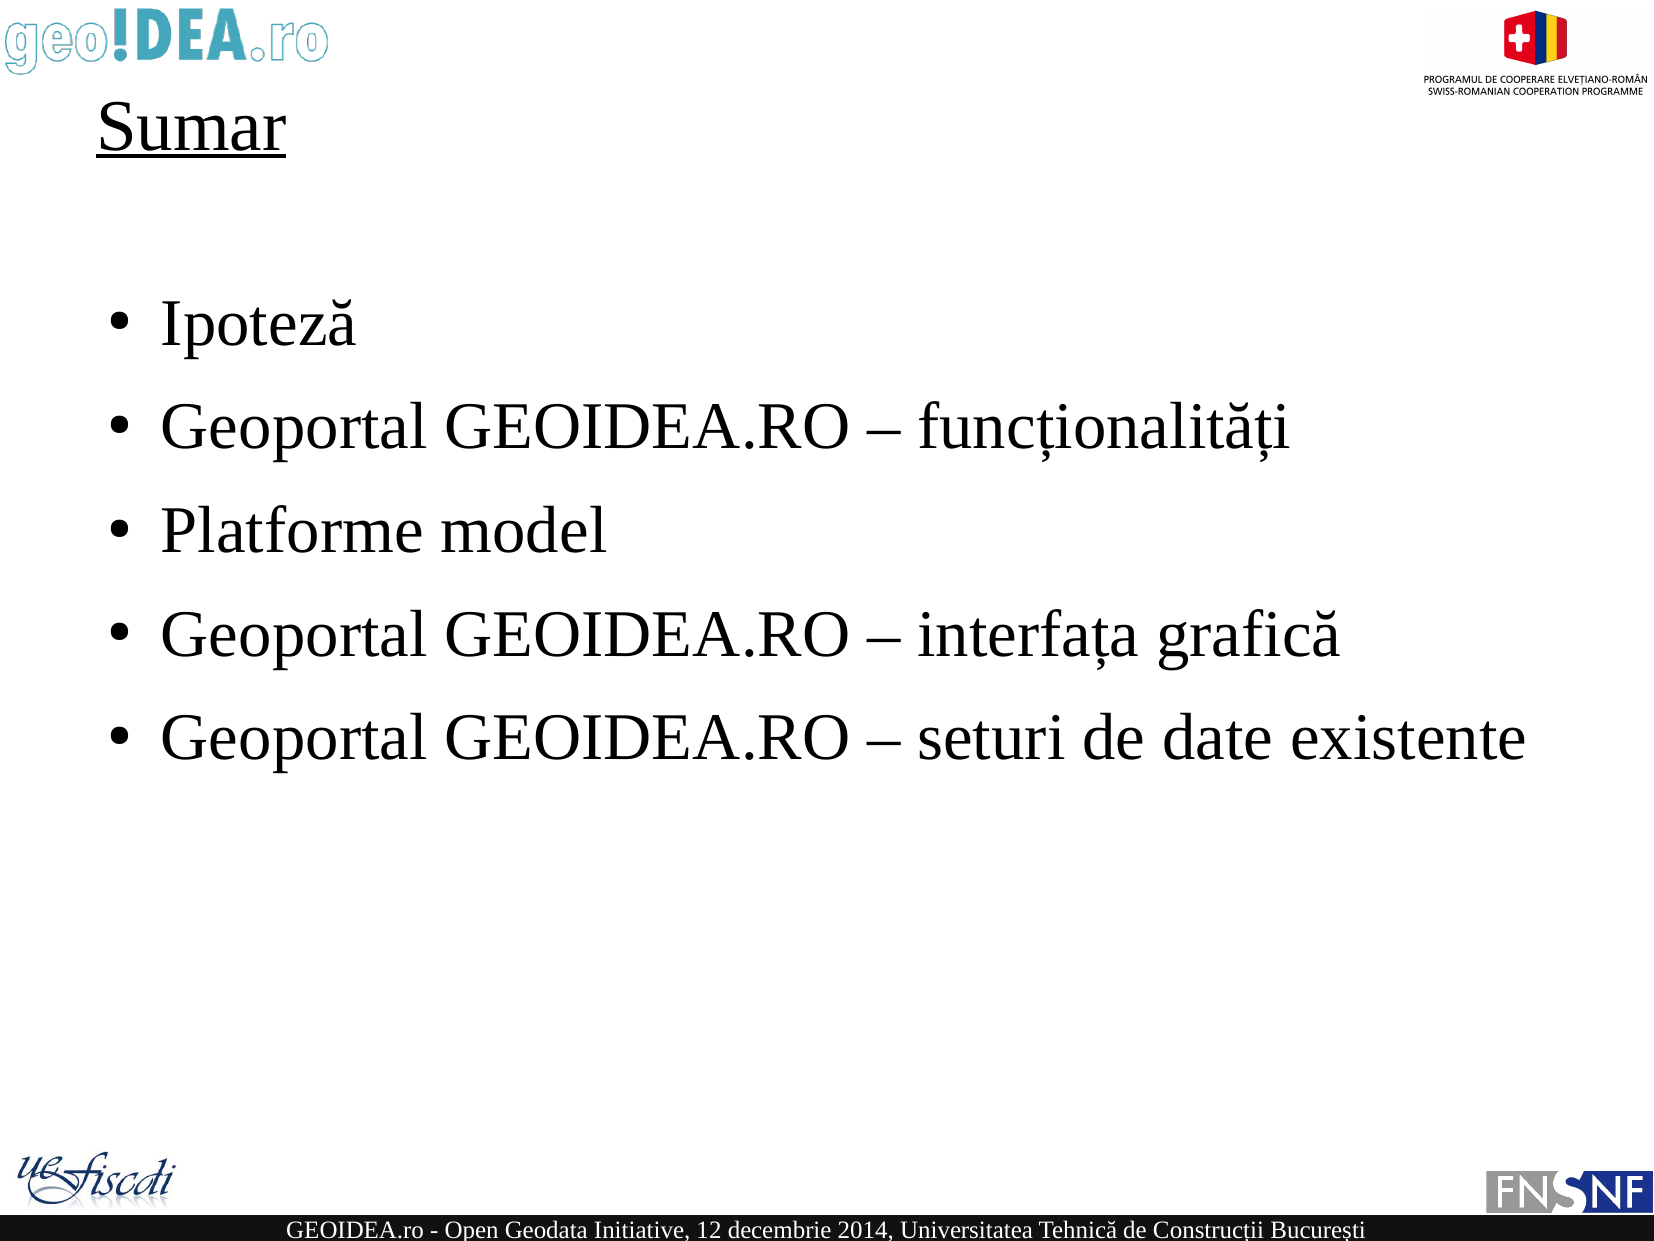

# Sumar
Ipoteză
Geoportal GEOIDEA.RO – funcționalități
Platforme model
Geoportal GEOIDEA.RO – interfața grafică
Geoportal GEOIDEA.RO – seturi de date existente